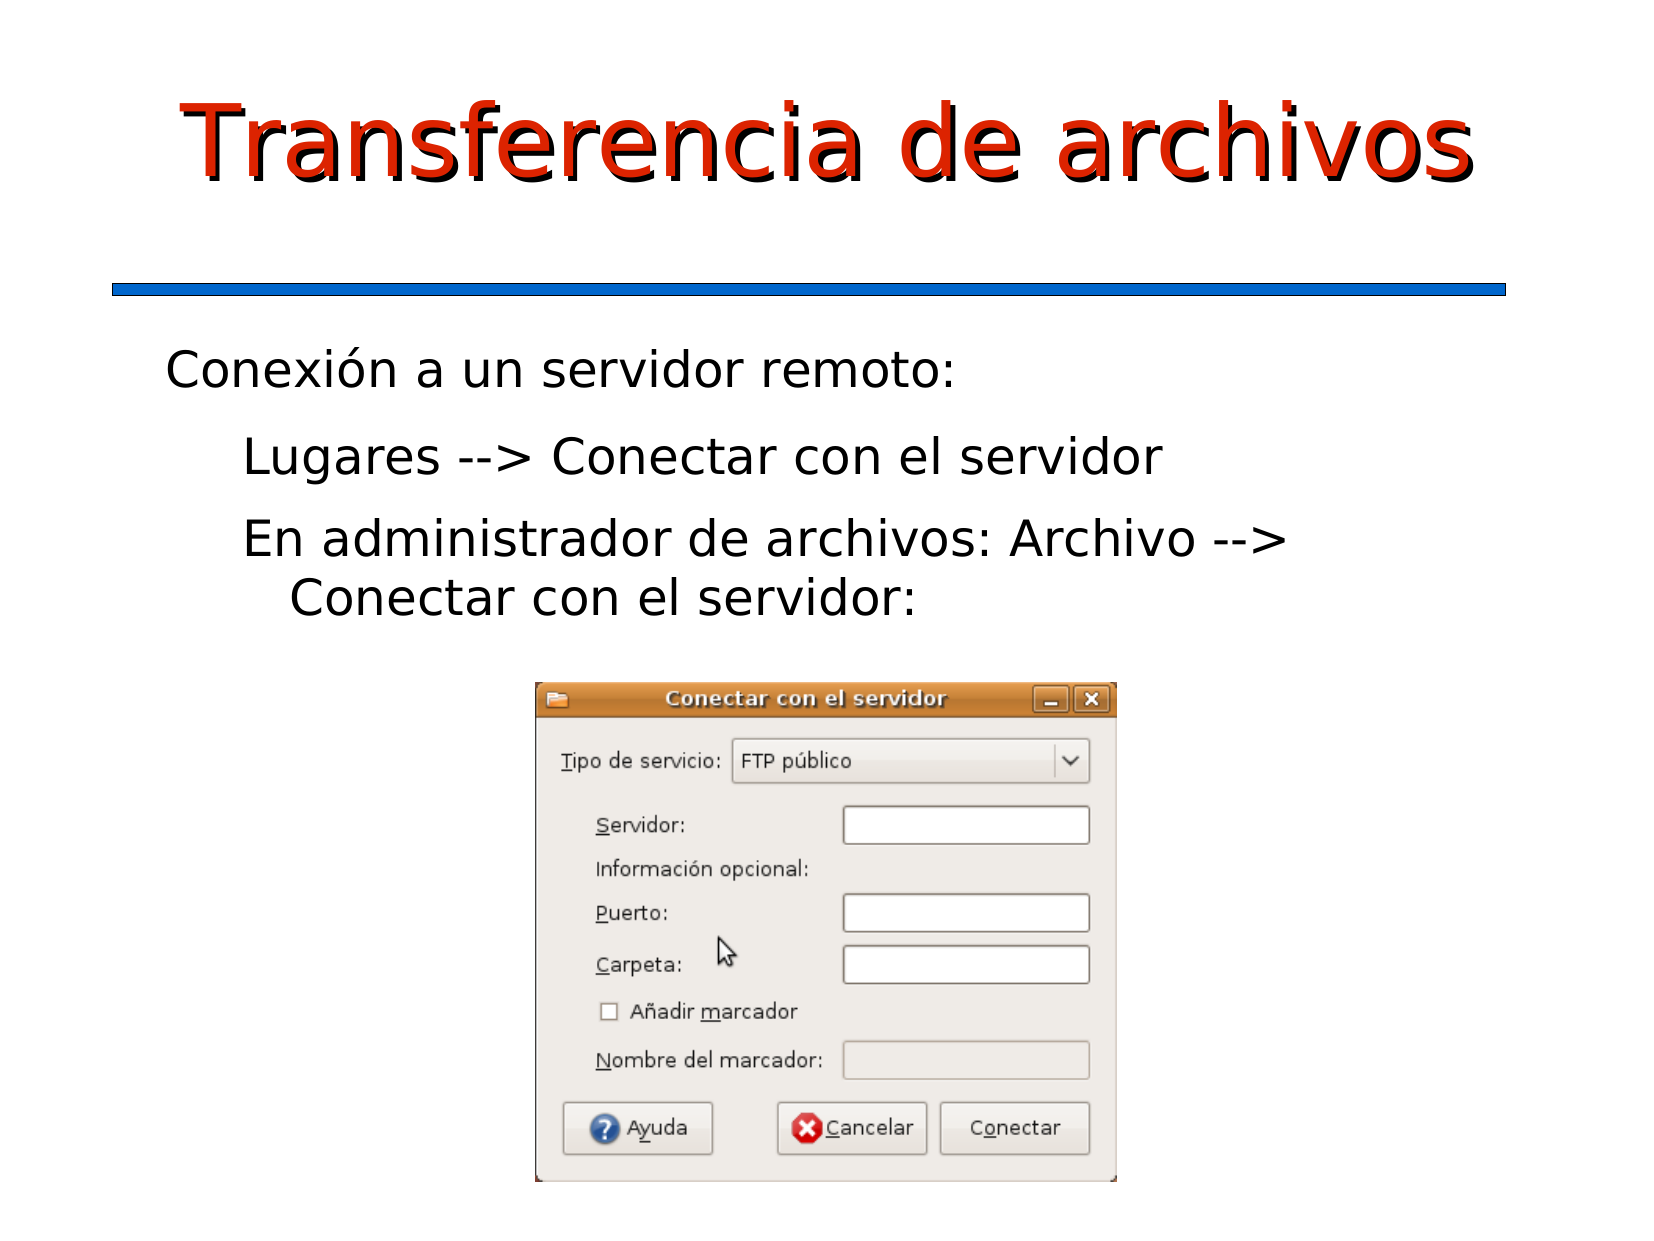

# Transferencia de archivos
Conexión a un servidor remoto:
Lugares --> Conectar con el servidor
En administrador de archivos: Archivo --> Conectar con el servidor: